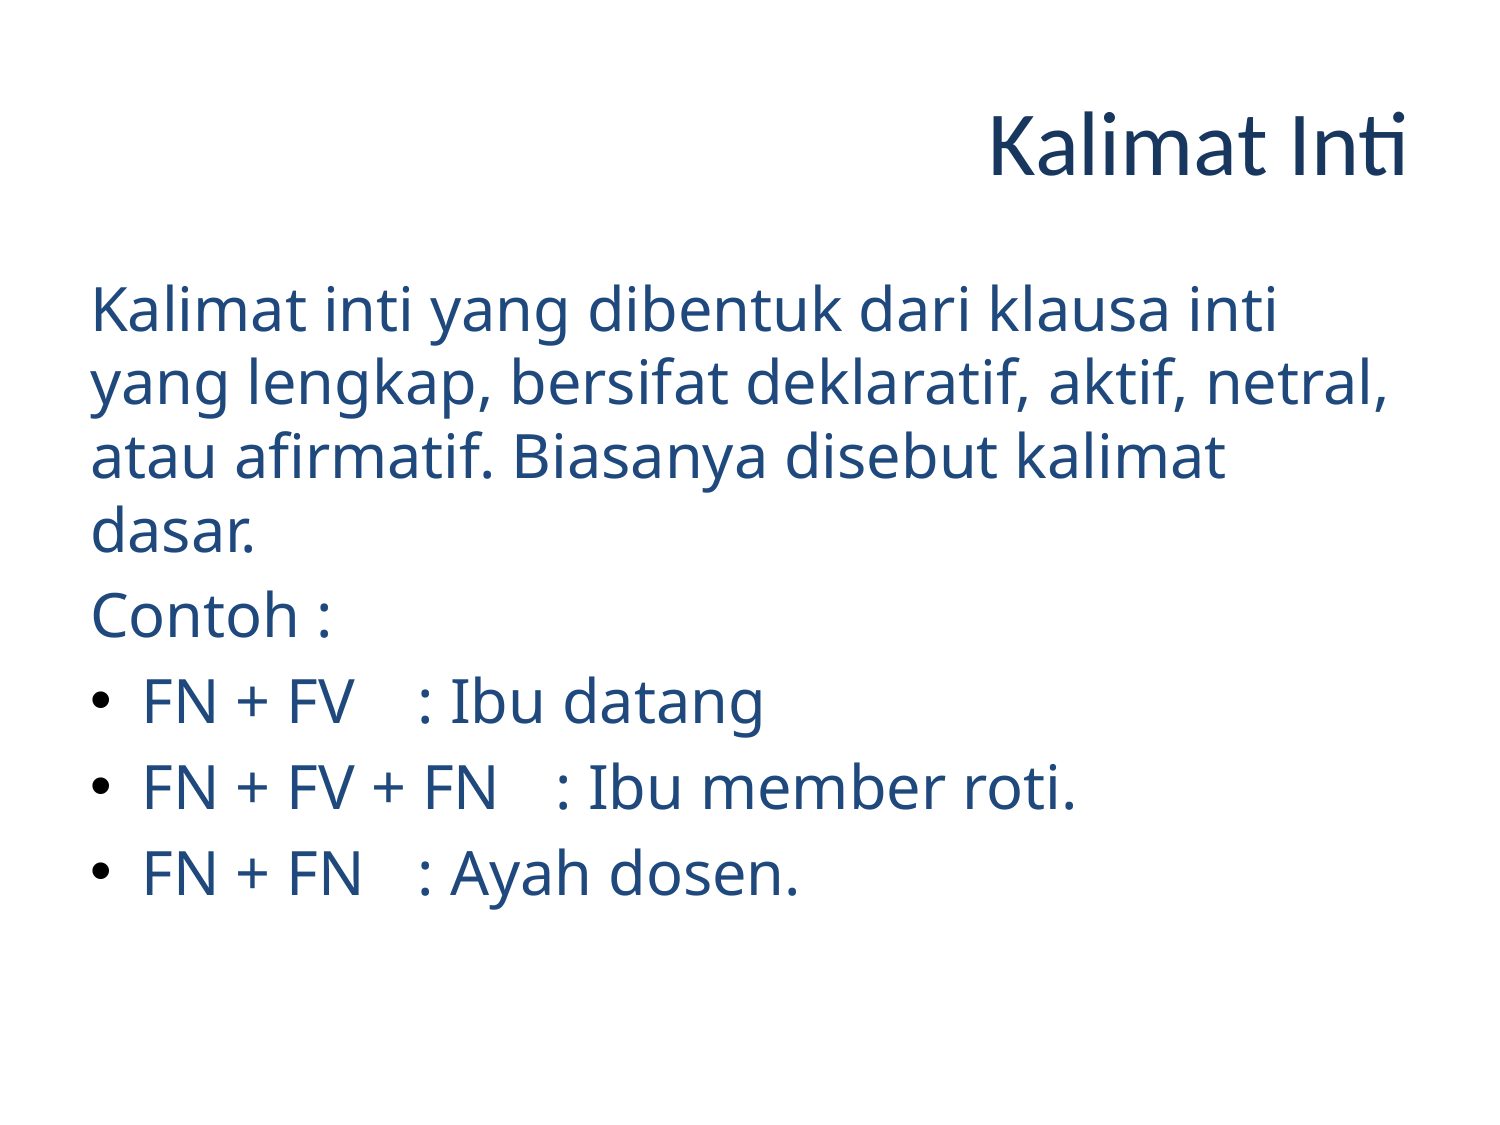

# Kalimat Inti
Kalimat inti yang dibentuk dari klausa inti yang lengkap, bersifat deklaratif, aktif, netral, atau afirmatif. Biasanya disebut kalimat dasar.
Contoh :
FN + FV 		: Ibu datang
FN + FV + FN	: Ibu member roti.
FN + FN 		: Ayah dosen.